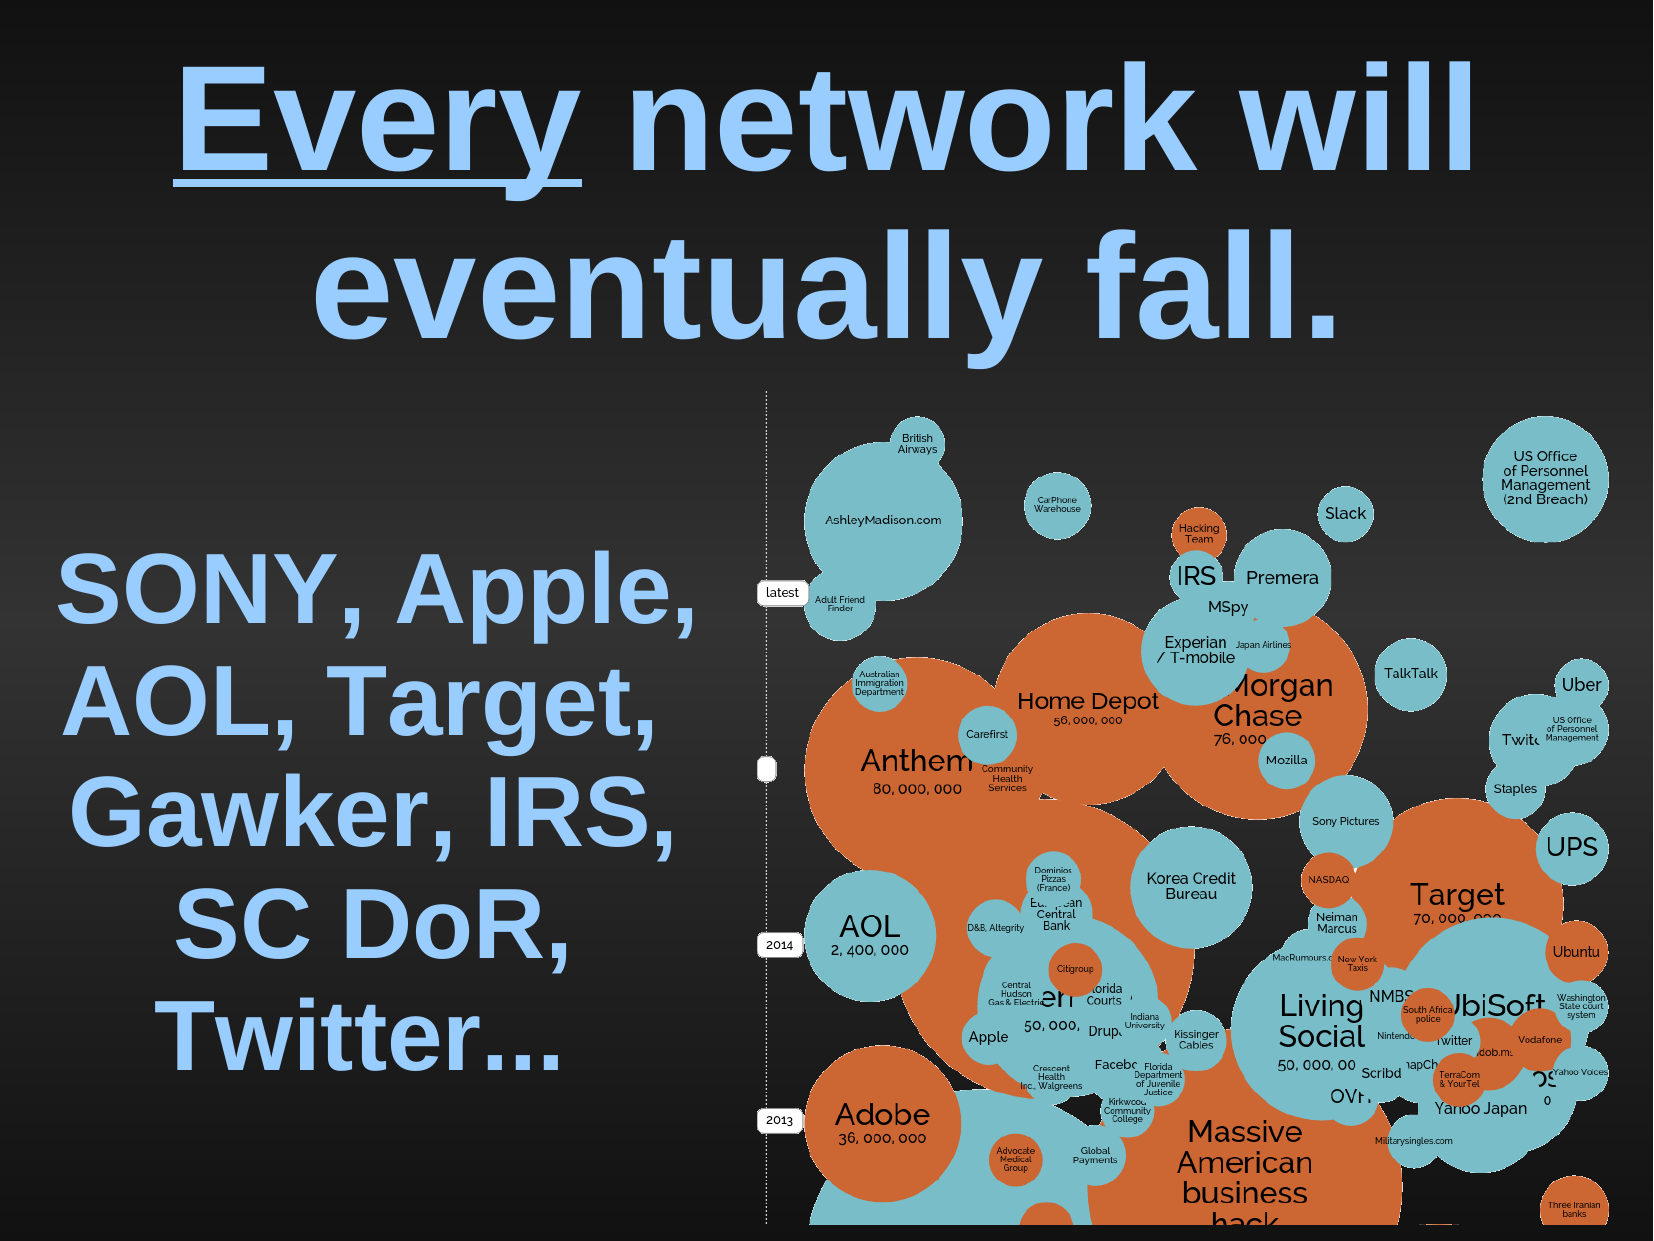

# Every network will eventually fall.
SONY, Apple,
AOL, Target,
Gawker, IRS, SC DoR, Twitter...